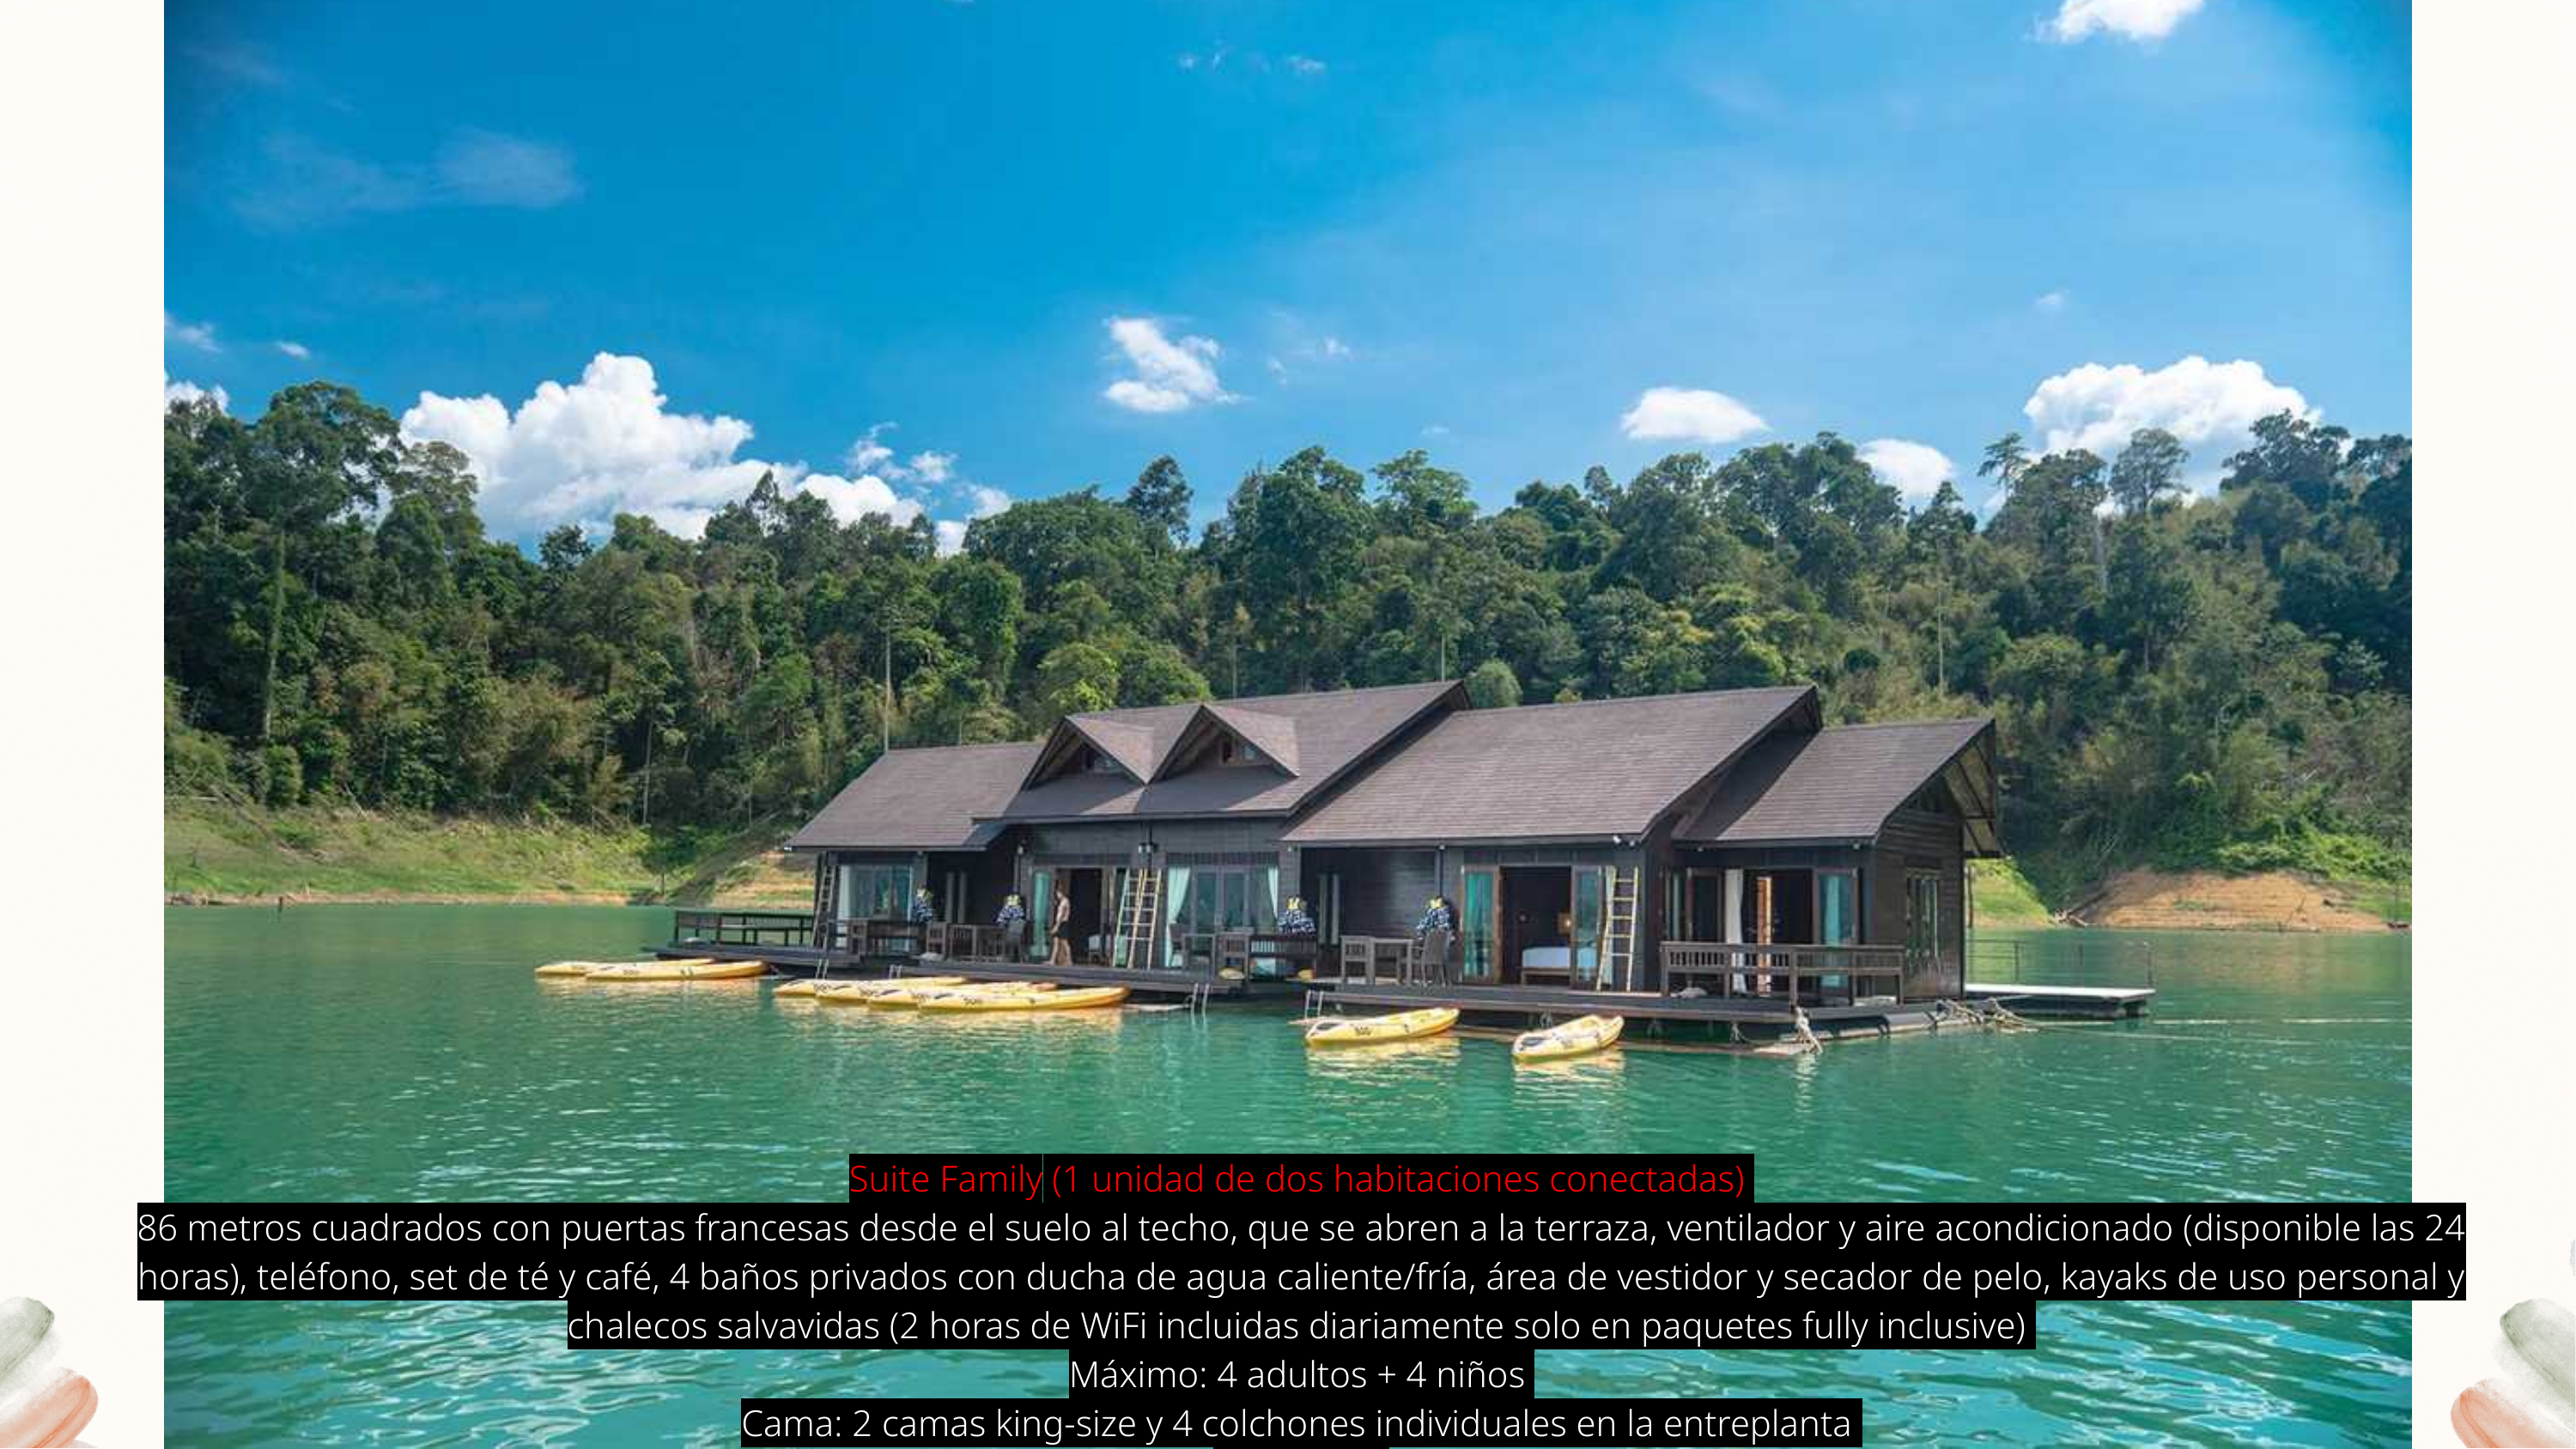

Suite Family (1 unidad de dos habitaciones conectadas)
86 metros cuadrados con puertas francesas desde el suelo al techo, que se abren a la terraza, ventilador y aire acondicionado (disponible las 24 horas), teléfono, set de té y café, 4 baños privados con ducha de agua caliente/fría, área de vestidor y secador de pelo, kayaks de uso personal y chalecos salvavidas (2 horas de WiFi incluidas diariamente solo en paquetes fully inclusive)
Máximo: 4 adultos + 4 niños
Cama: 2 camas king-size y 4 colchones individuales en la entreplanta
Vista: Lago